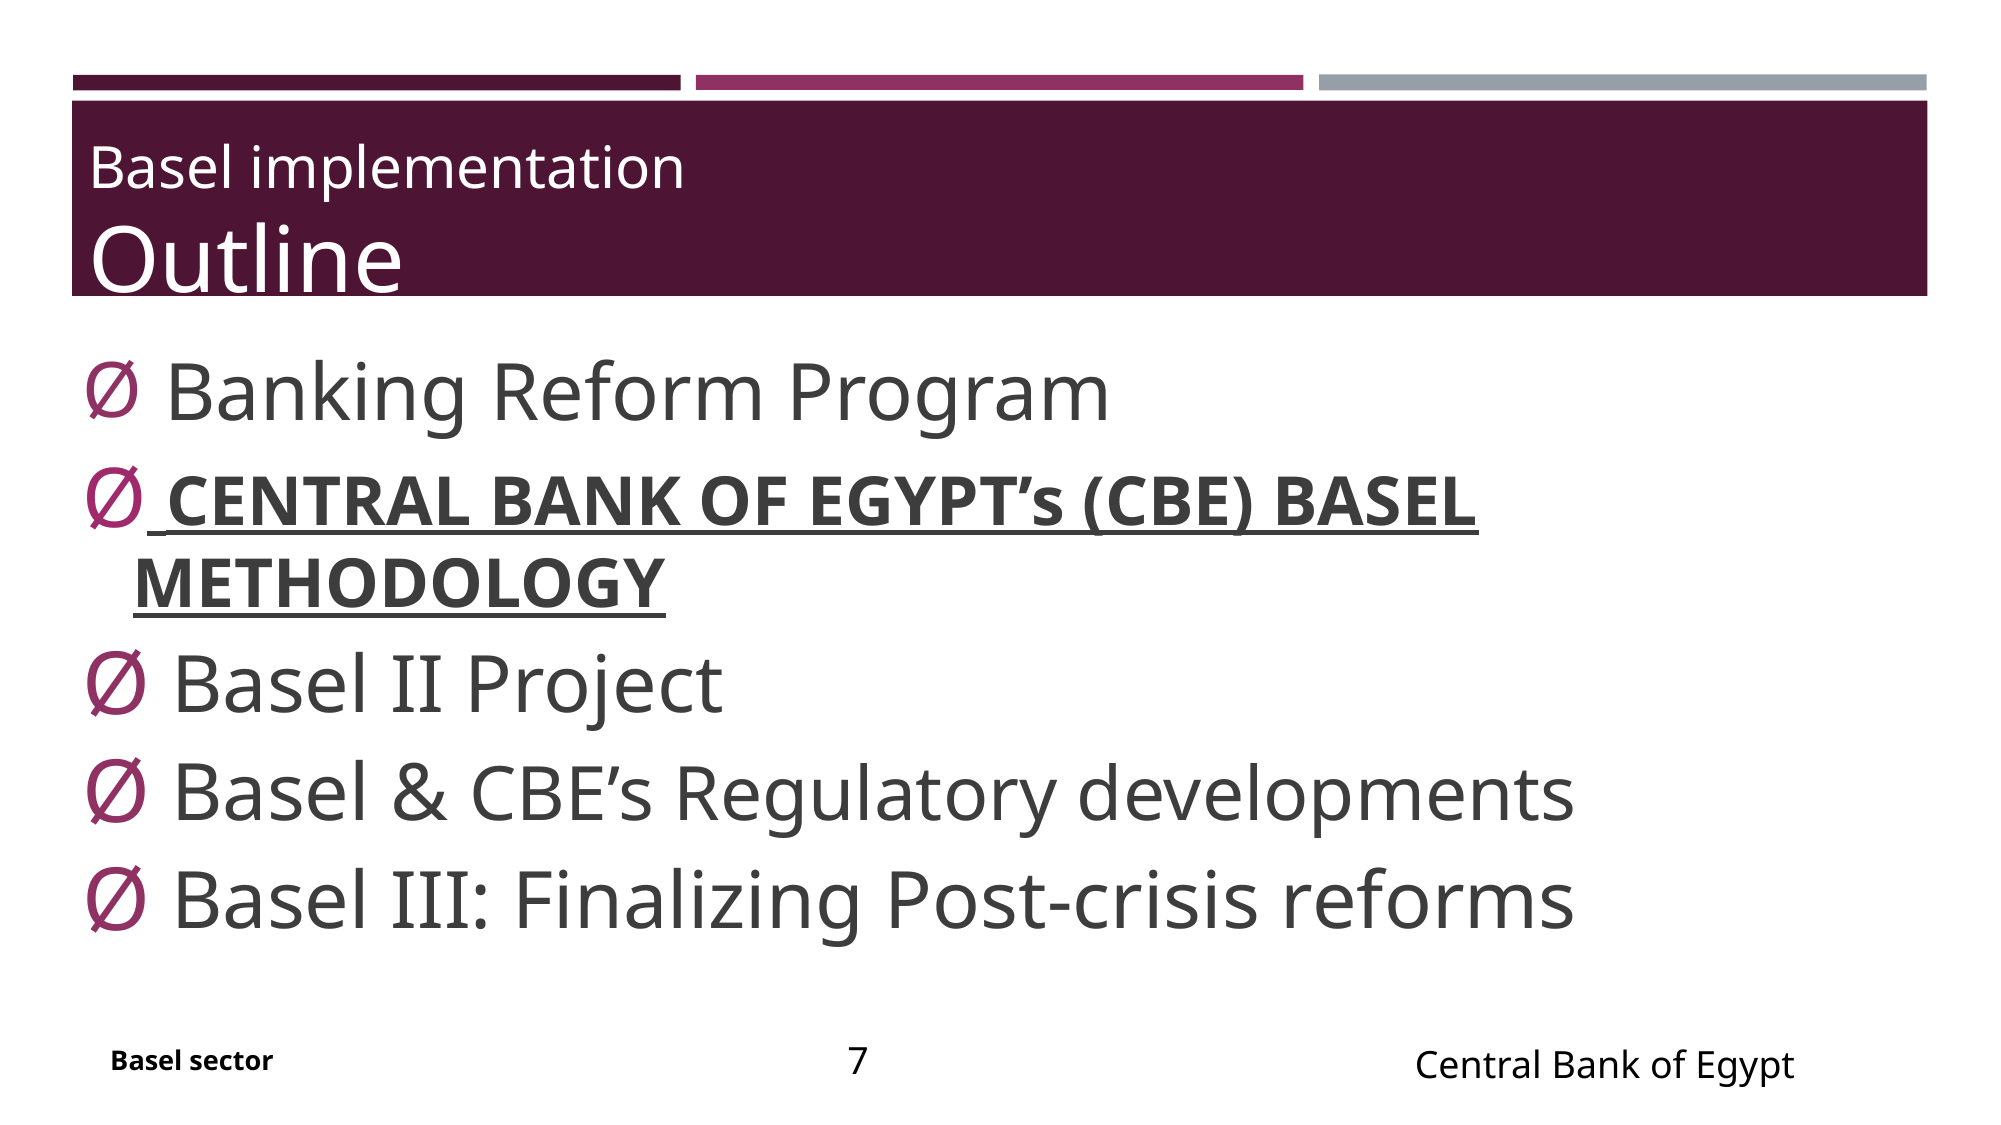

# Basel implementation Outline
 Banking Reform Program
 CENTRAL BANK OF EGYPT’s (CBE) BASEL METHODOLOGY
 Basel II Project
 Basel & CBE’s Regulatory developments
 Basel III: Finalizing Post-crisis reforms
Central Bank of Egypt